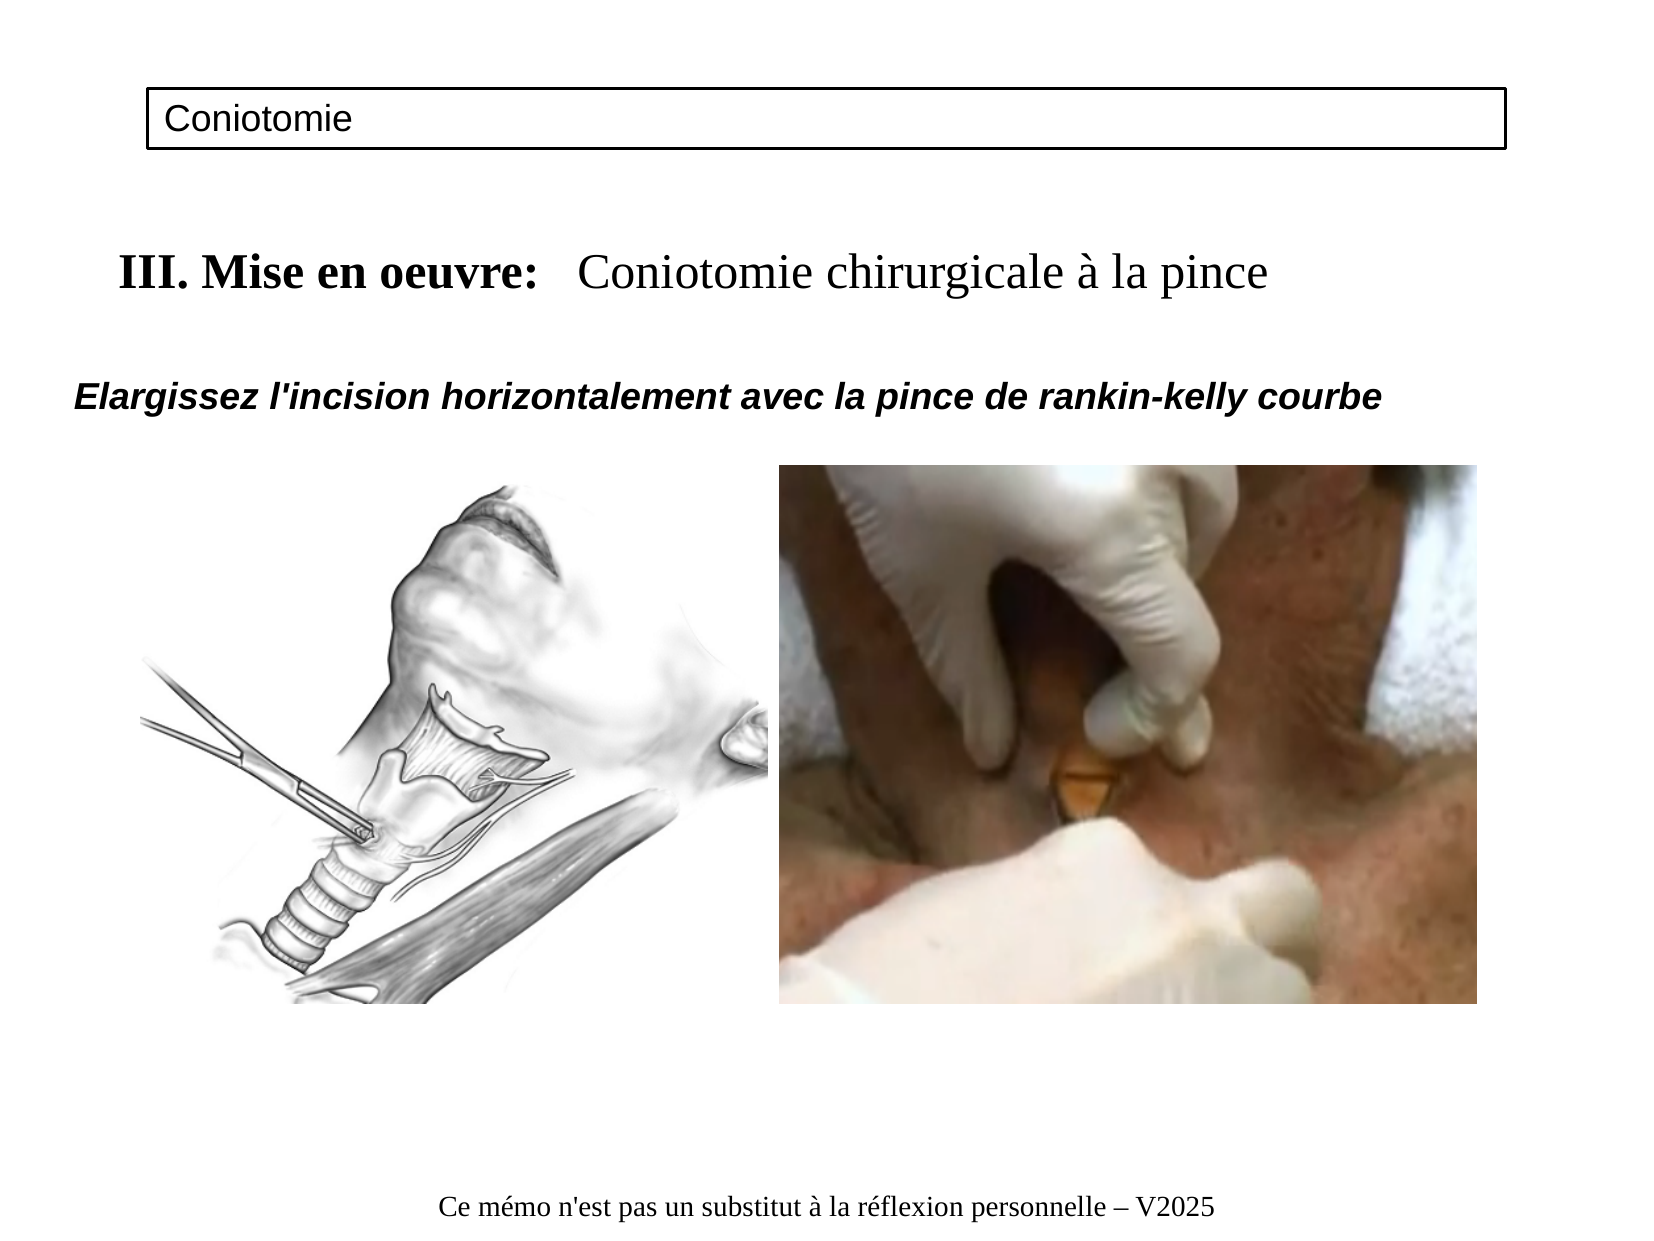

Coniotomie
III. Mise en oeuvre: Coniotomie chirurgicale à la pince
Elargissez l'incision horizontalement avec la pince de rankin-kelly courbe
Ce mémo n'est pas un substitut à la réflexion personnelle – V2025